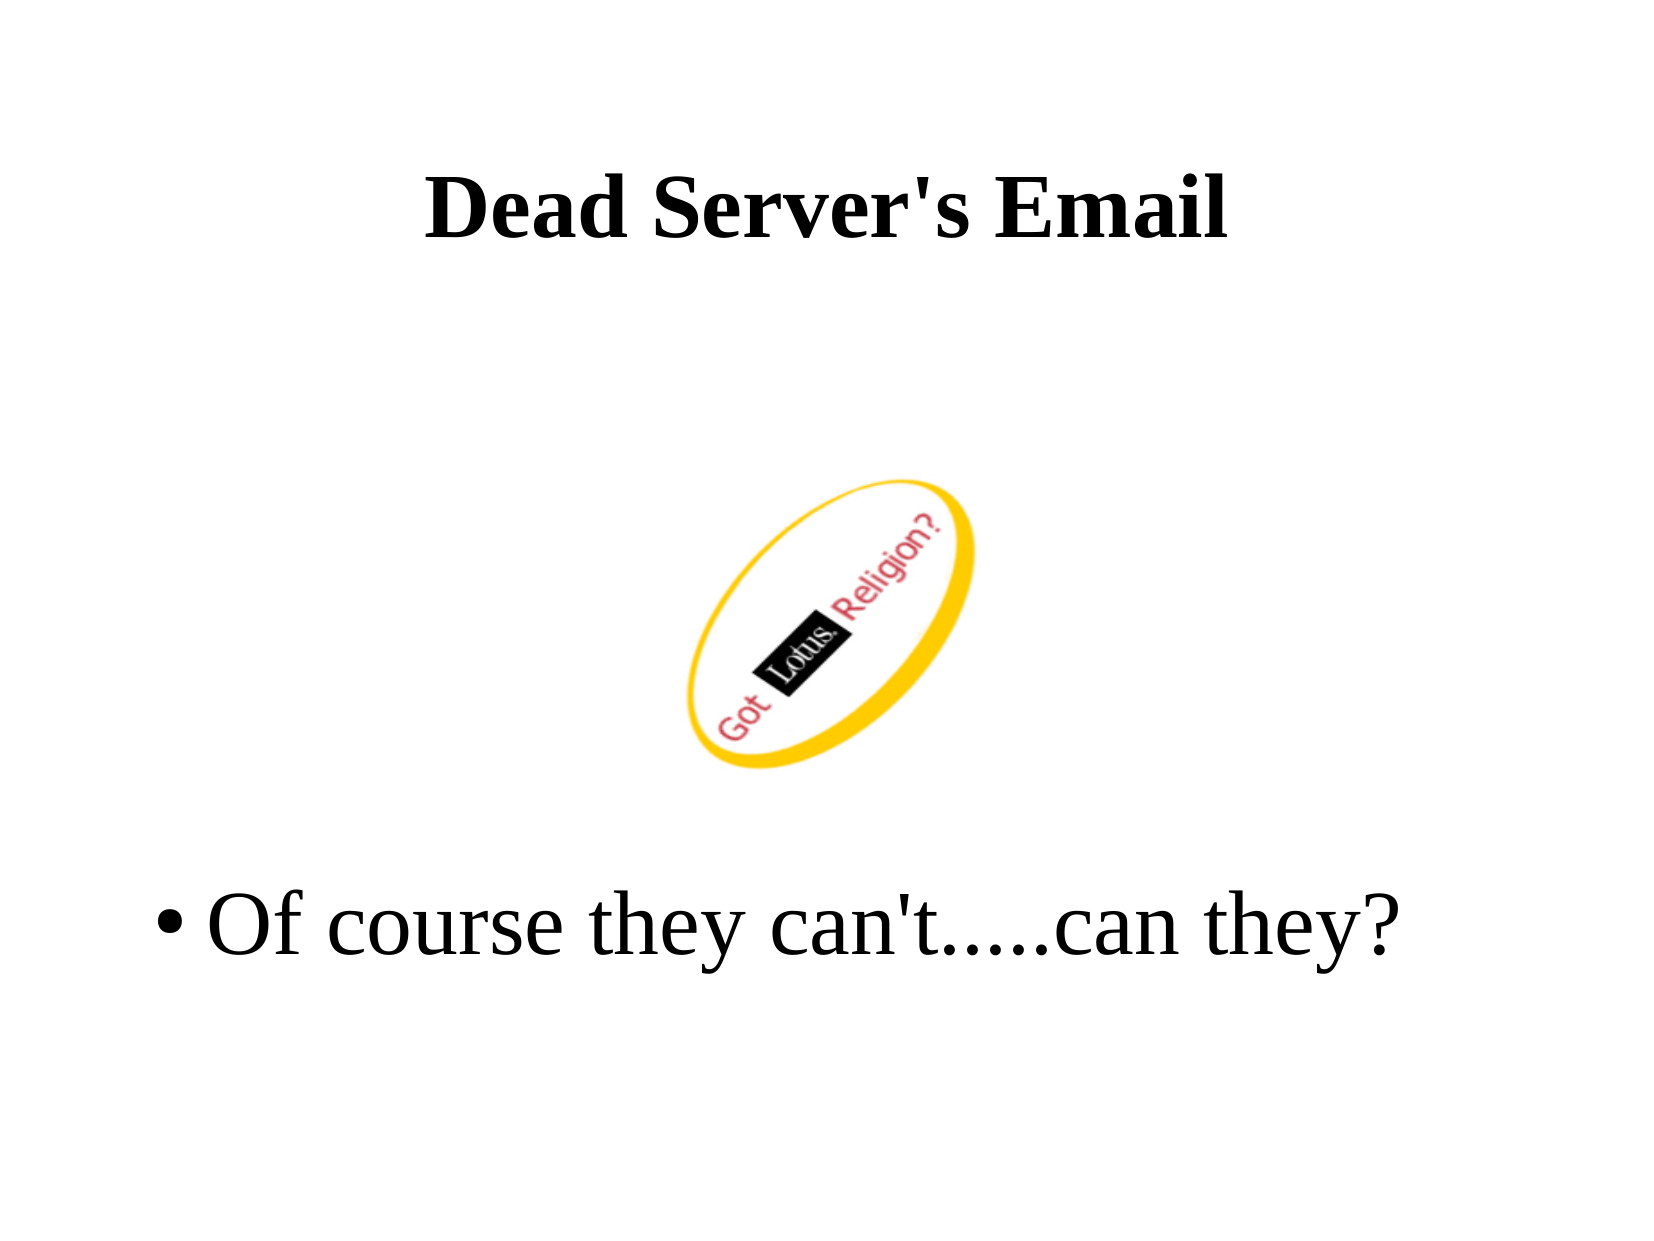

# Dead Server's Email
Of course they can't.....can they?